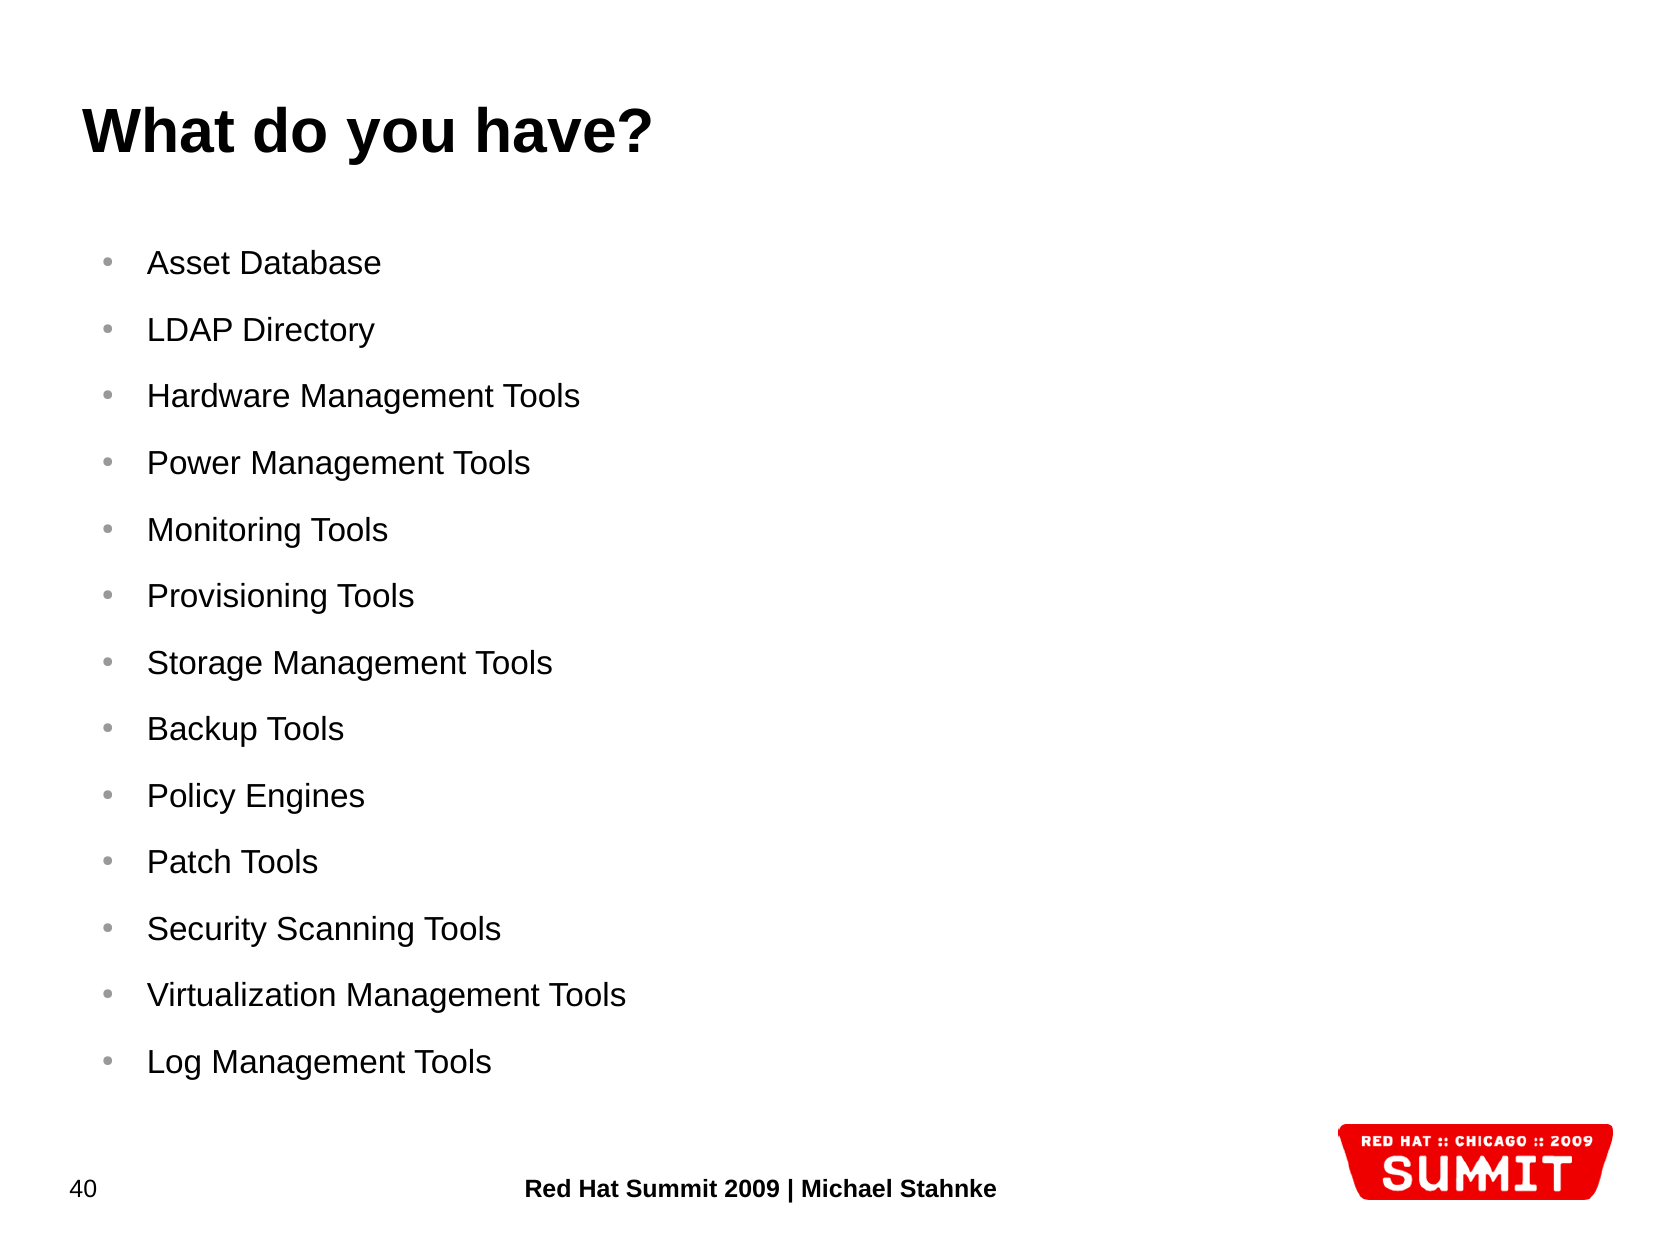

# What do you have?
Asset Database
LDAP Directory
Hardware Management Tools
Power Management Tools
Monitoring Tools
Provisioning Tools
Storage Management Tools
Backup Tools
Policy Engines
Patch Tools
Security Scanning Tools
Virtualization Management Tools
Log Management Tools